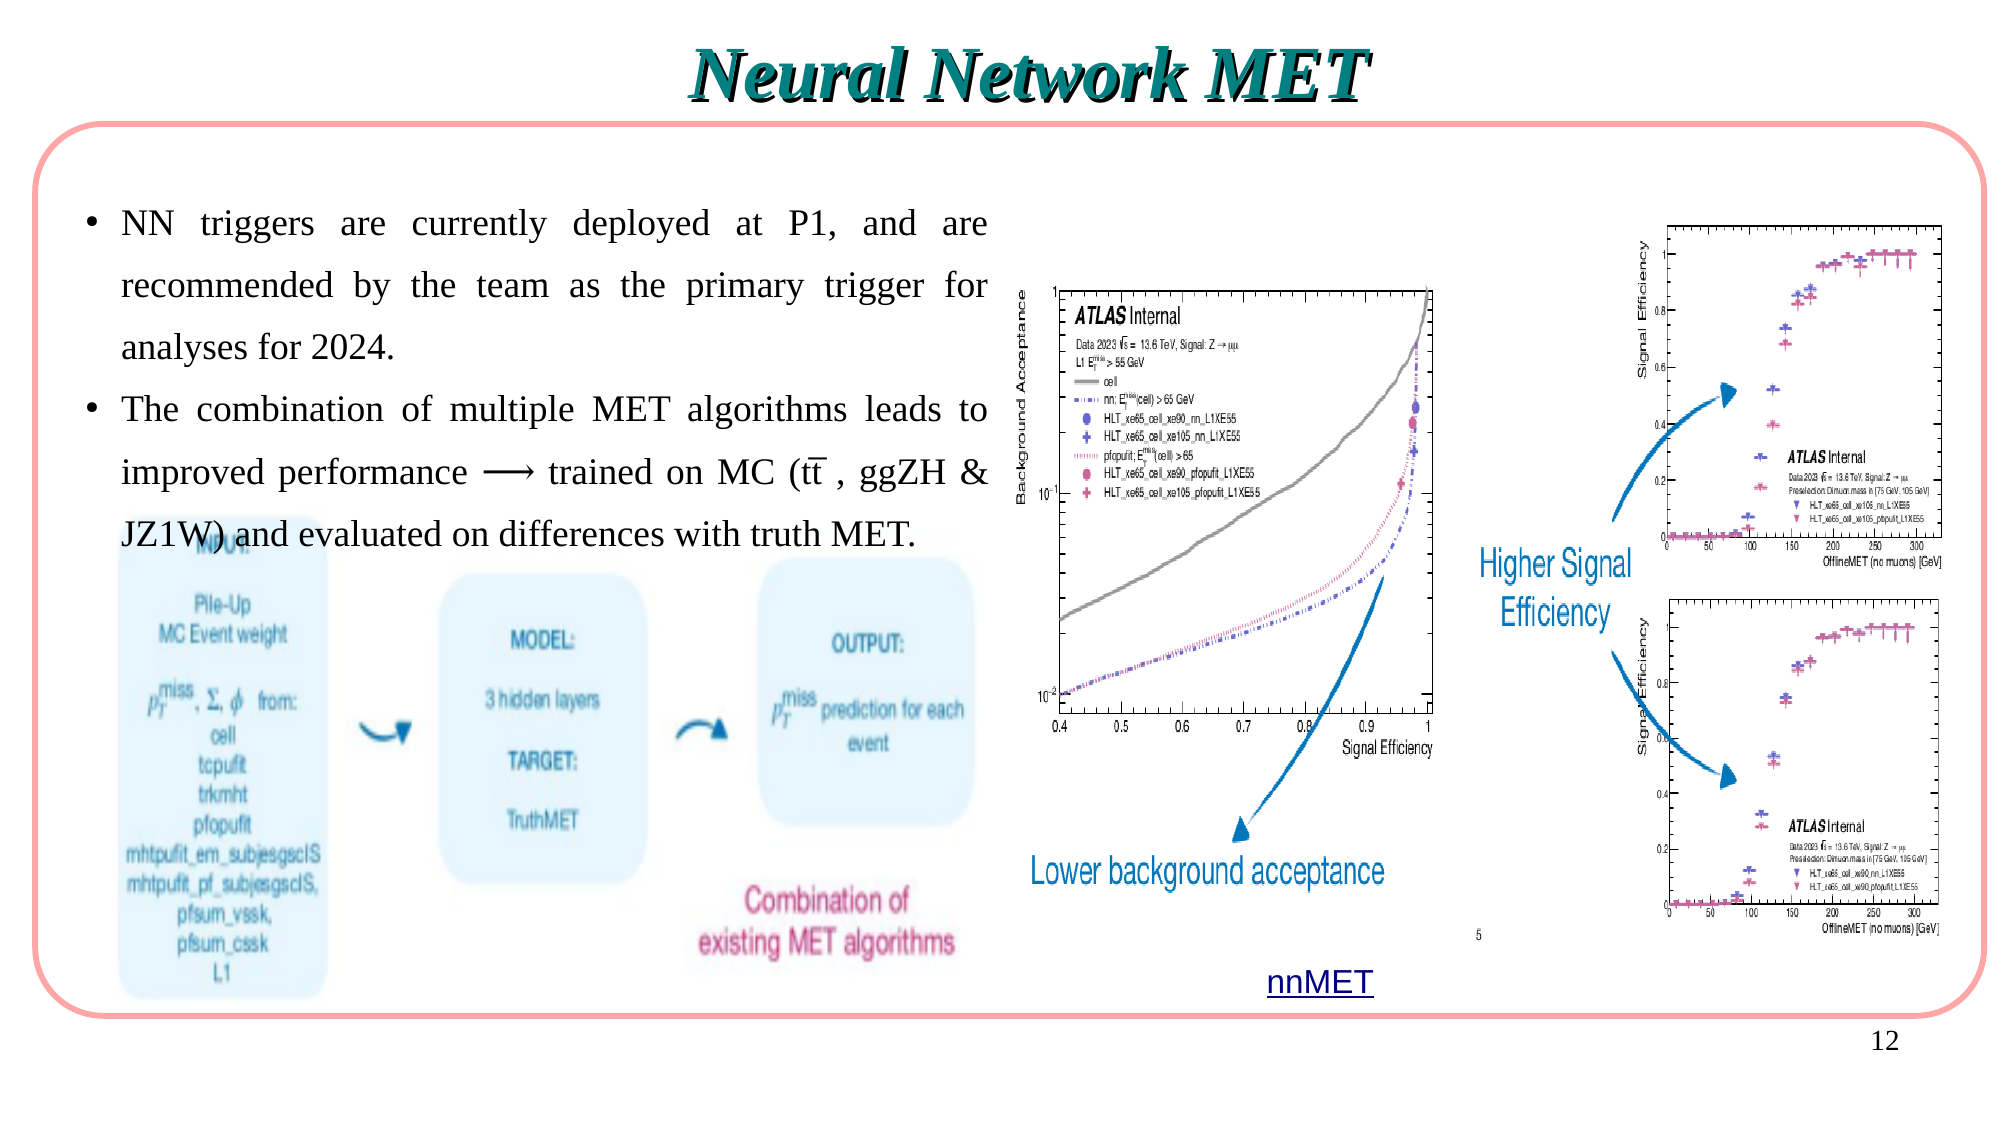

# Neural Network MET
NN triggers are currently deployed at P1, and are recommended by the team as the primary trigger for analyses for 2024.
The combination of multiple MET algorithms leads to improved performance ⟶ trained on MC (tt̅ , ggZH & JZ1W) and evaluated on differences with truth MET.
nnMET
12